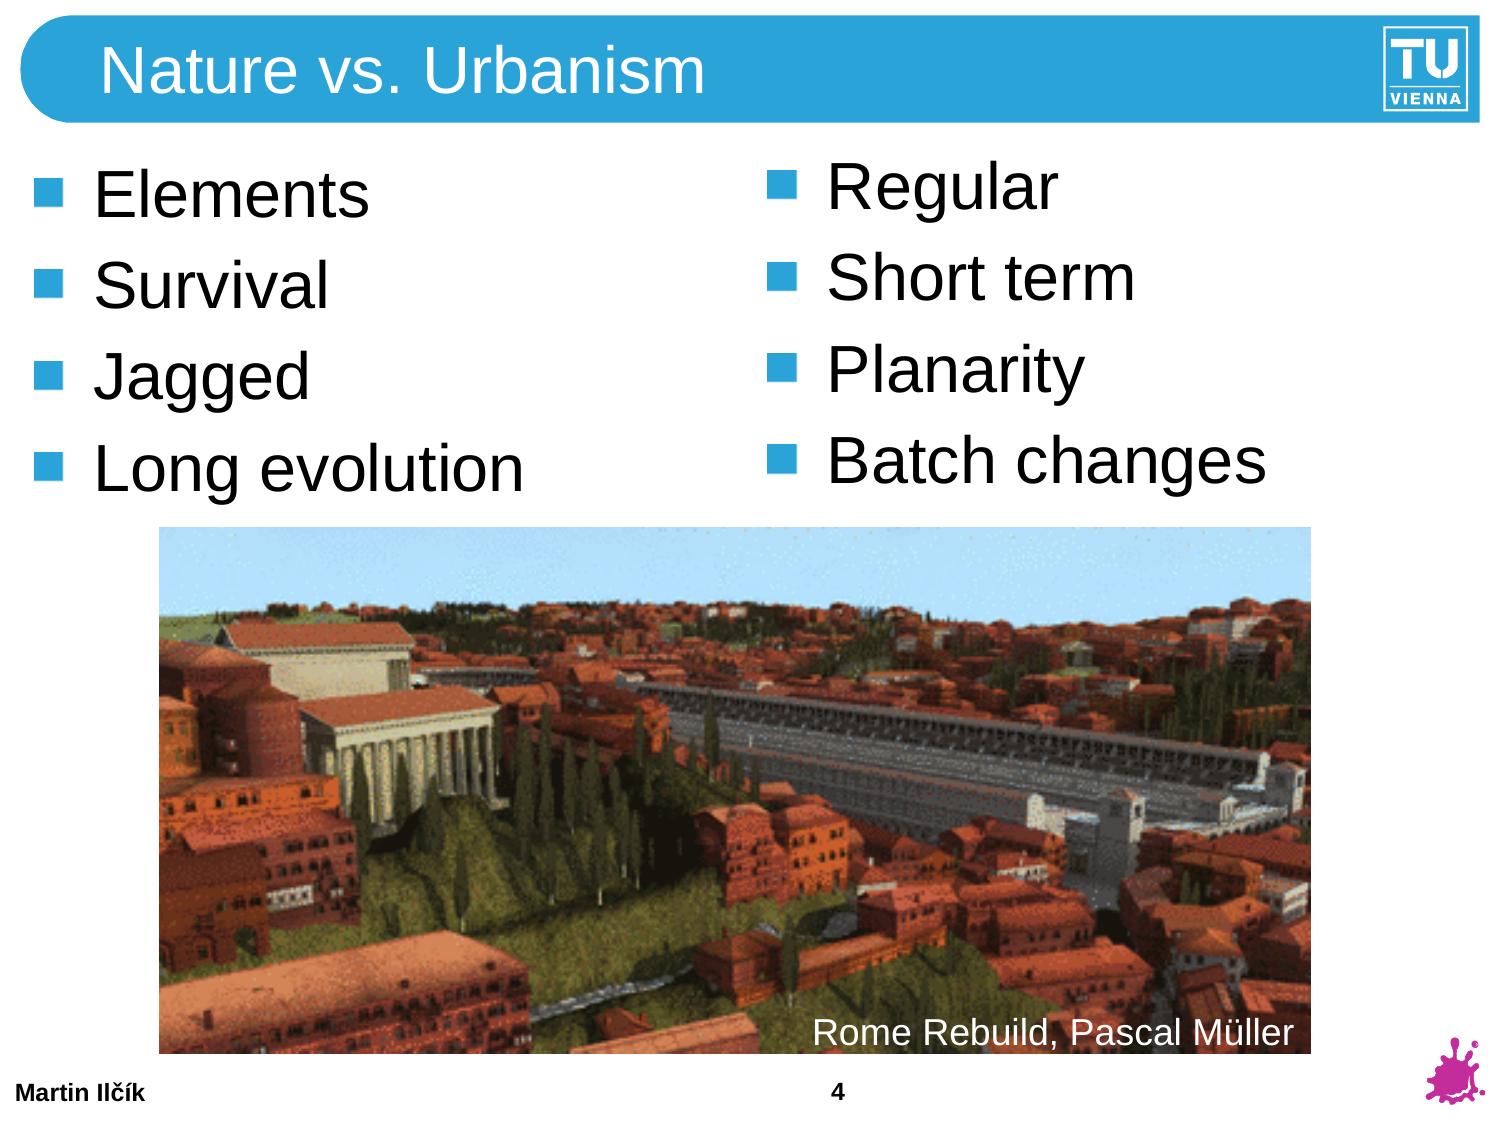

# Nature vs. Urbanism
Elements
Survival
Jagged
Long evolution
Regular
Short term
Planarity
Batch changes
Rome Rebuild, Pascal Müller
Martin Ilčík